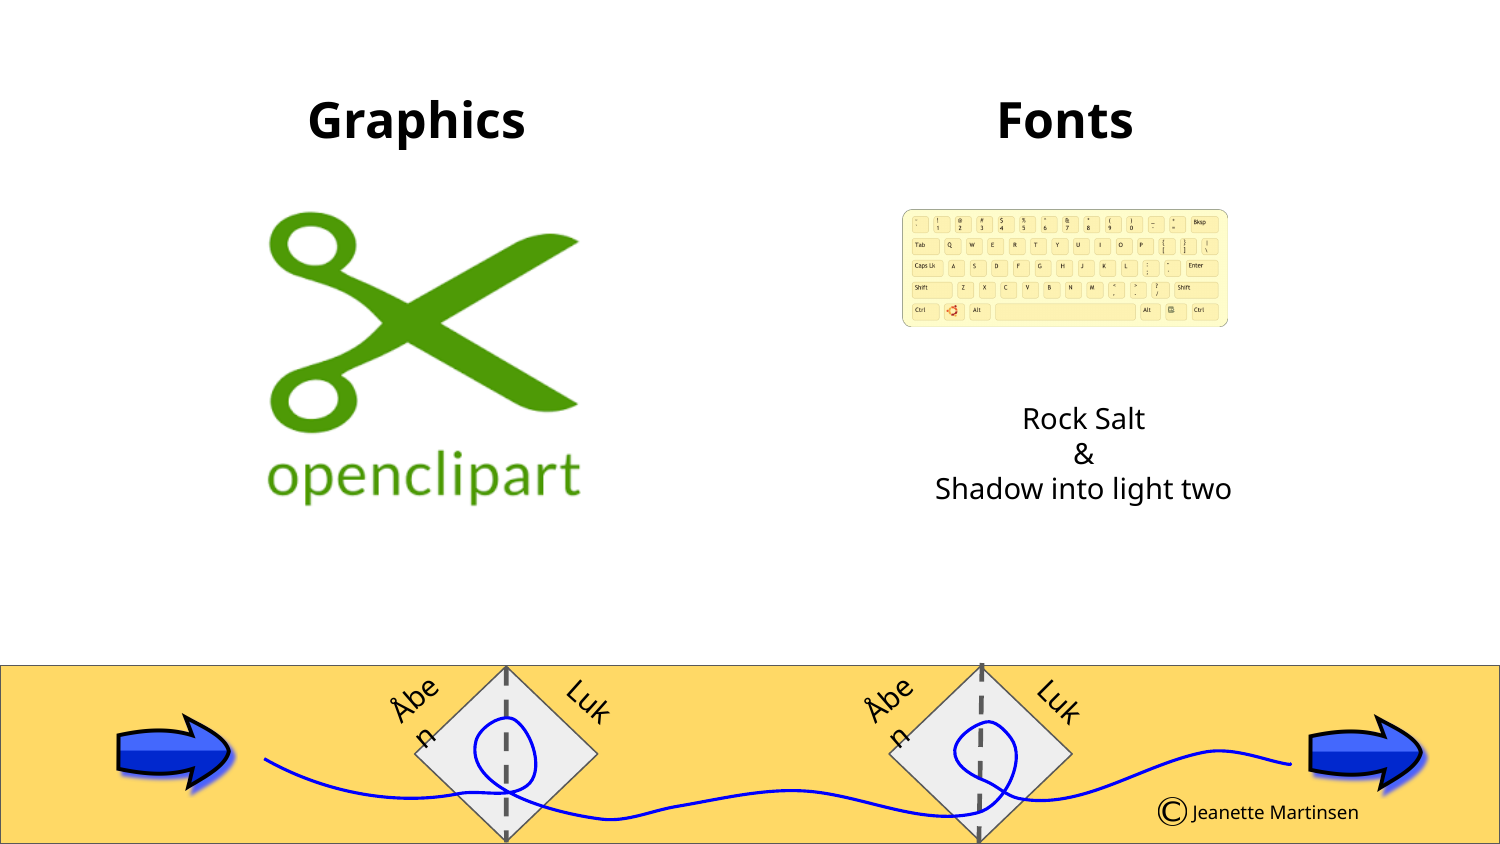

Graphics
Fonts
Rock Salt
&
Shadow into light two
Åben
Åben
Luk
Luk
Jeanette Martinsen